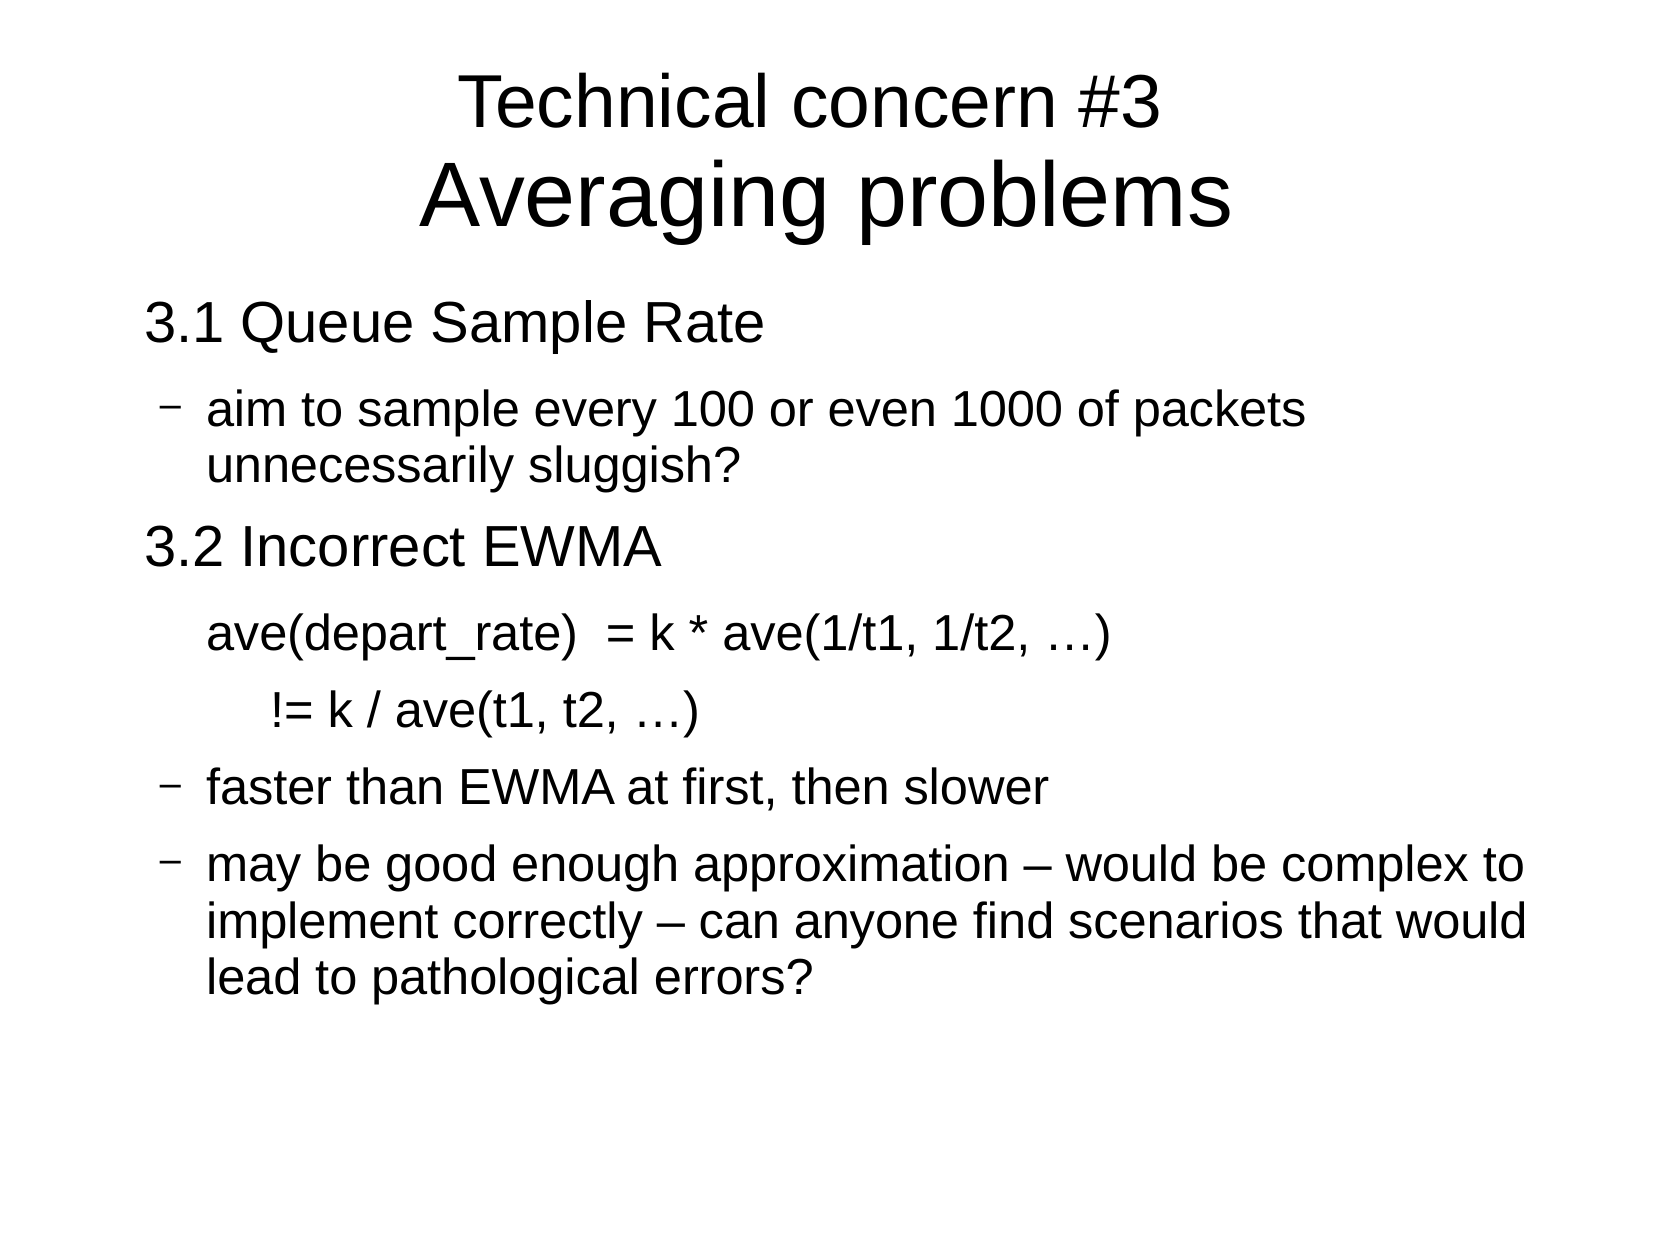

# Technical concern #3 Averaging problems
3.1 Queue Sample Rate
aim to sample every 100 or even 1000 of packets unnecessarily sluggish?
3.2 Incorrect EWMA
ave(depart_rate) = k * ave(1/t1, 1/t2, …)
 						!= k / ave(t1, t2, …)
faster than EWMA at first, then slower
may be good enough approximation – would be complex to implement correctly – can anyone find scenarios that would lead to pathological errors?